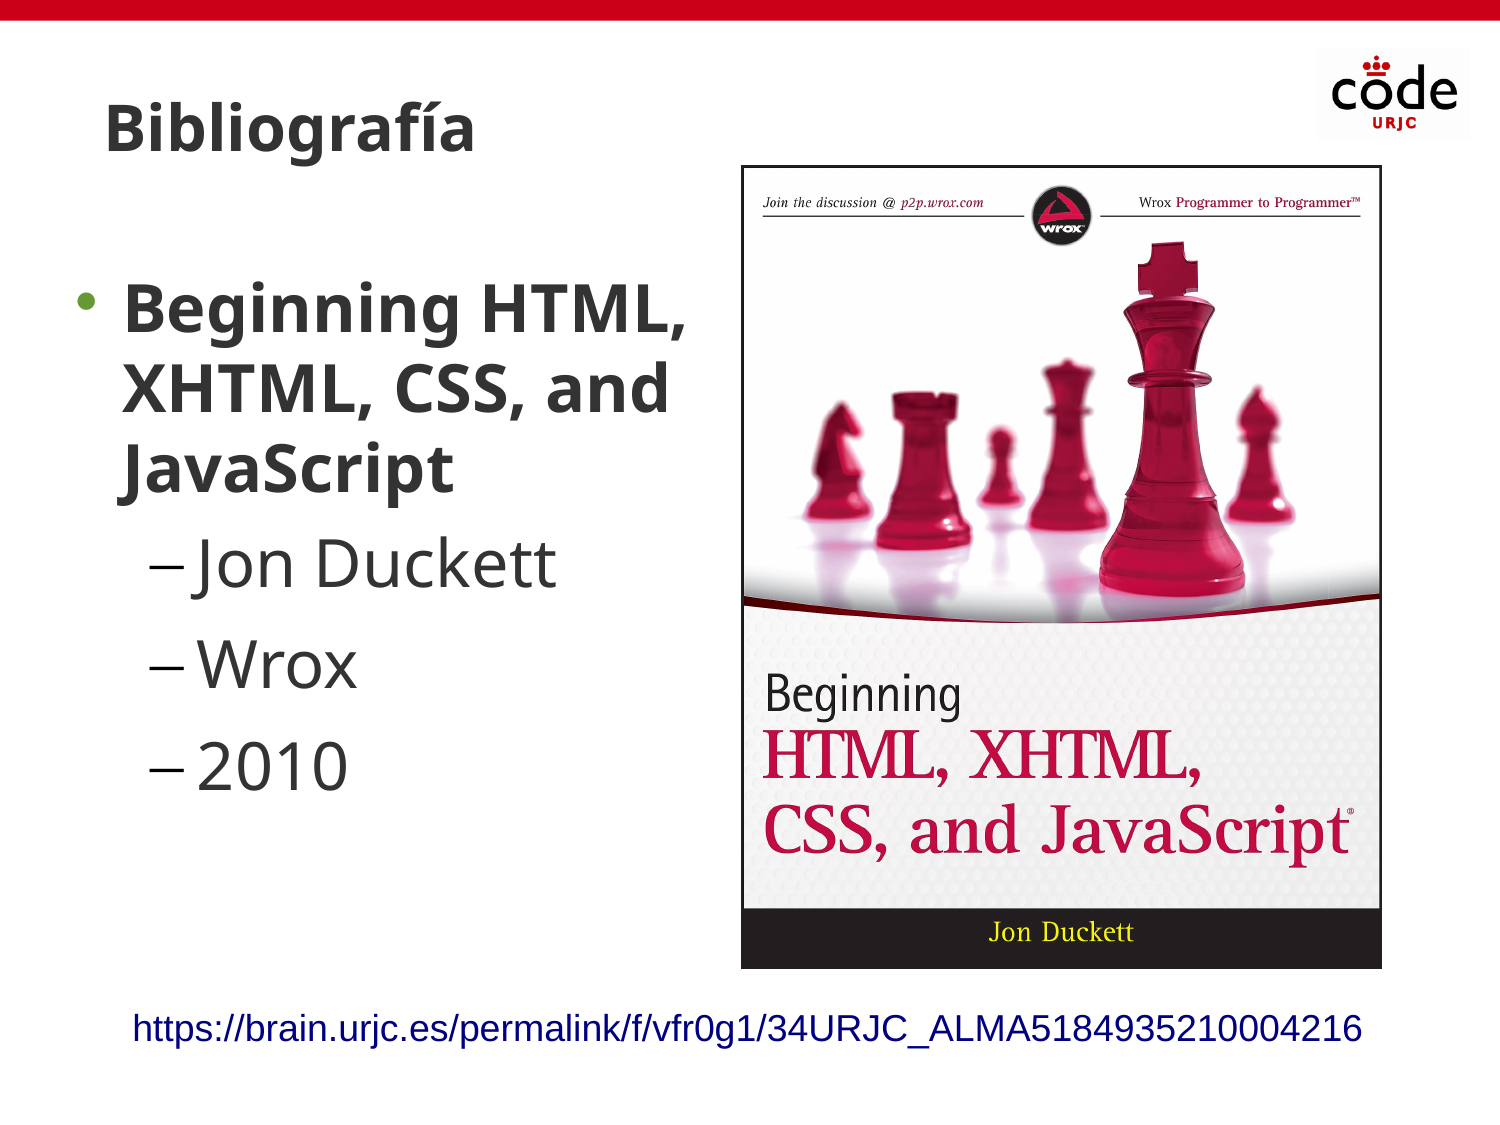

# Bibliografía
Beginning HTML, XHTML, CSS, and JavaScript
Jon Duckett
Wrox
2010
https://brain.urjc.es/permalink/f/vfr0g1/34URJC_ALMA5184935210004216